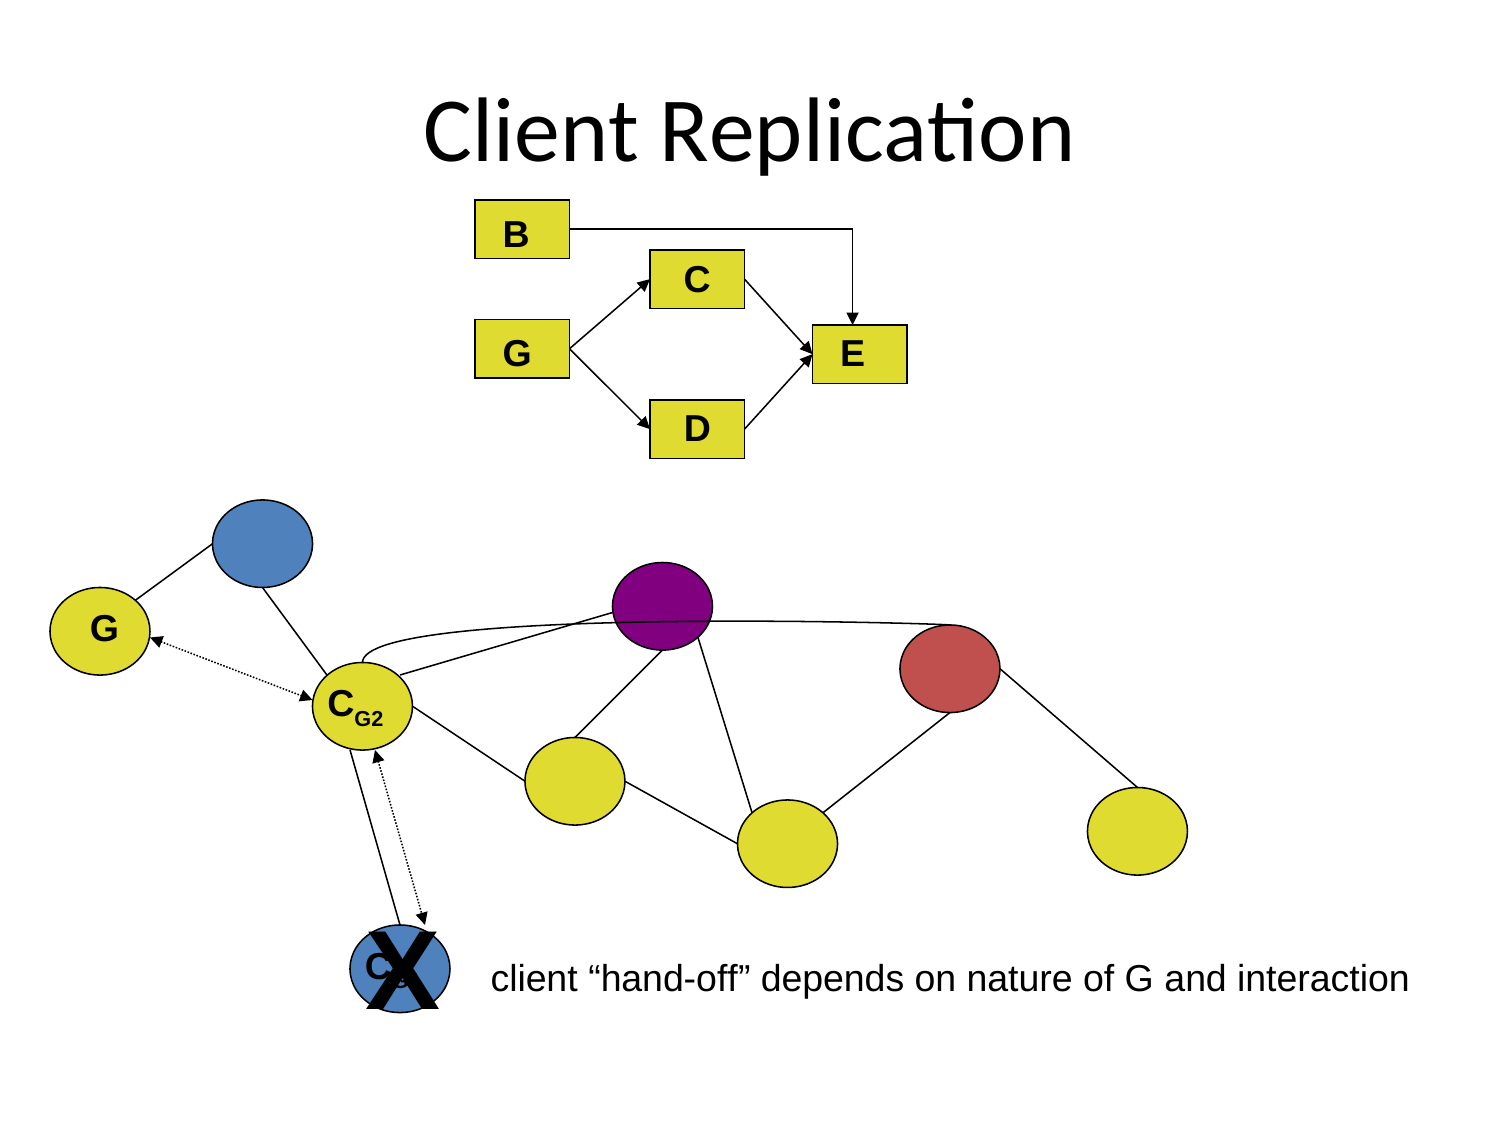

# Client Replication
B
C
G
E
 D
B
G
CG2
X
CG1
client “hand-off” depends on nature of G and interaction